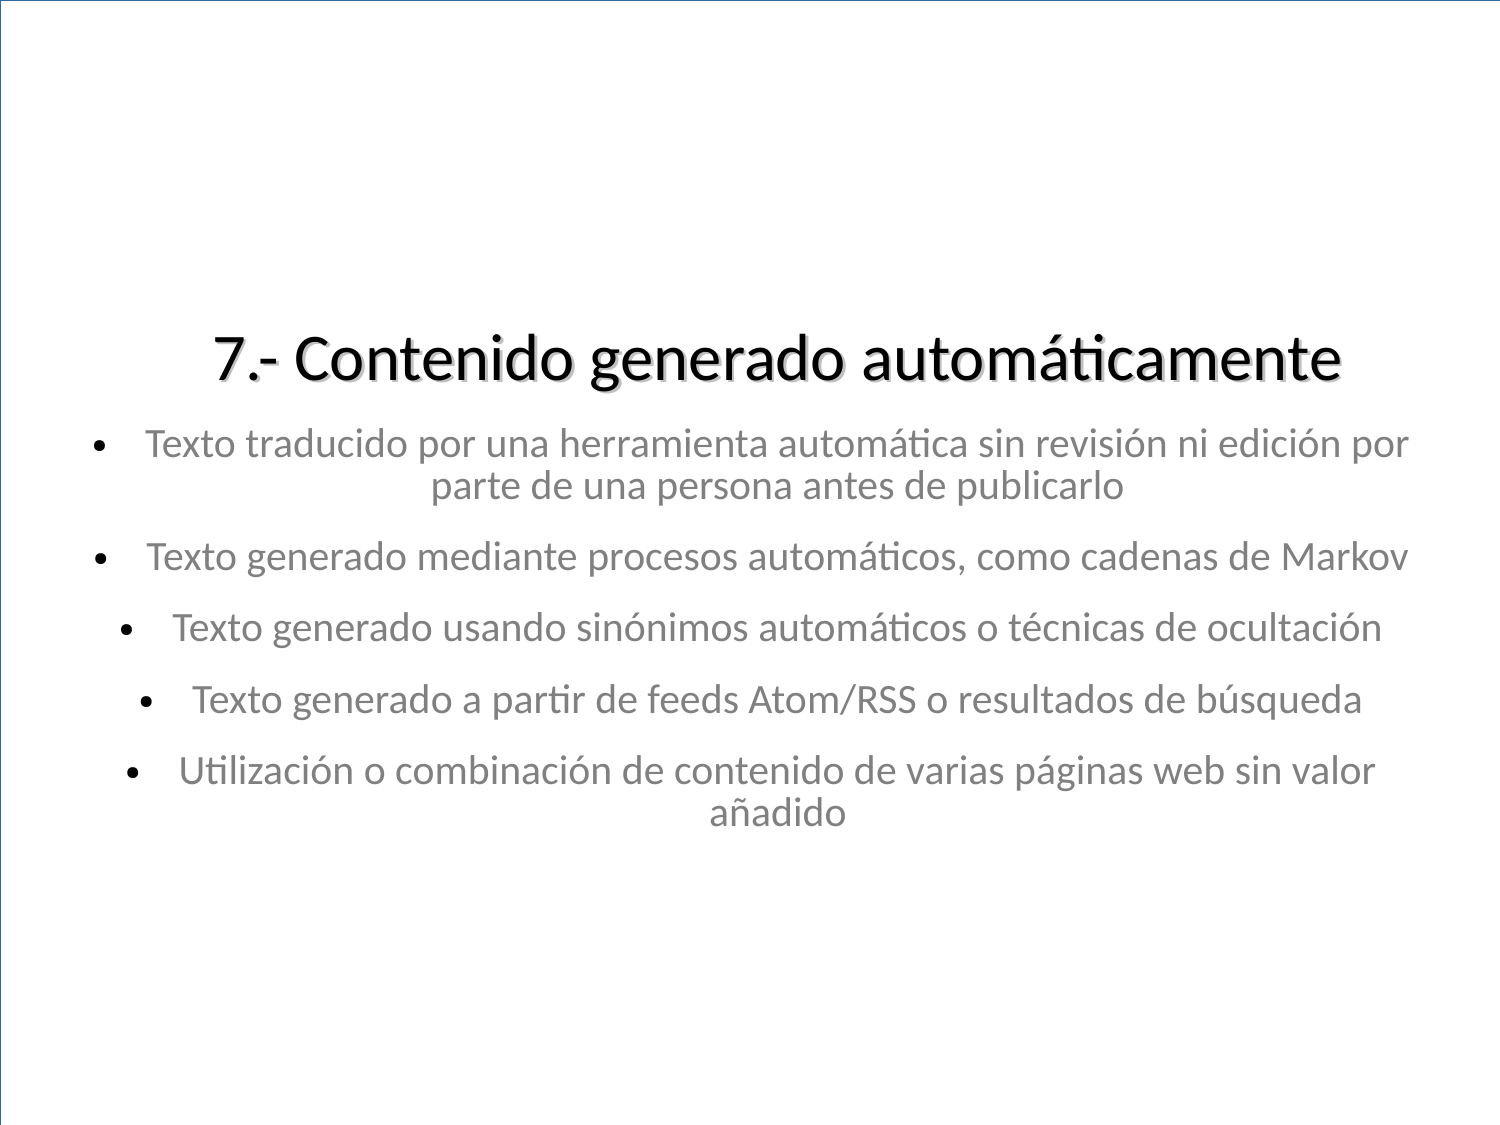

# 7.- Contenido generado automáticamente
Texto traducido por una herramienta automática sin revisión ni edición por parte de una persona antes de publicarlo
Texto generado mediante procesos automáticos, como cadenas de Markov
Texto generado usando sinónimos automáticos o técnicas de ocultación
Texto generado a partir de feeds Atom/RSS o resultados de búsqueda
Utilización o combinación de contenido de varias páginas web sin valor añadido